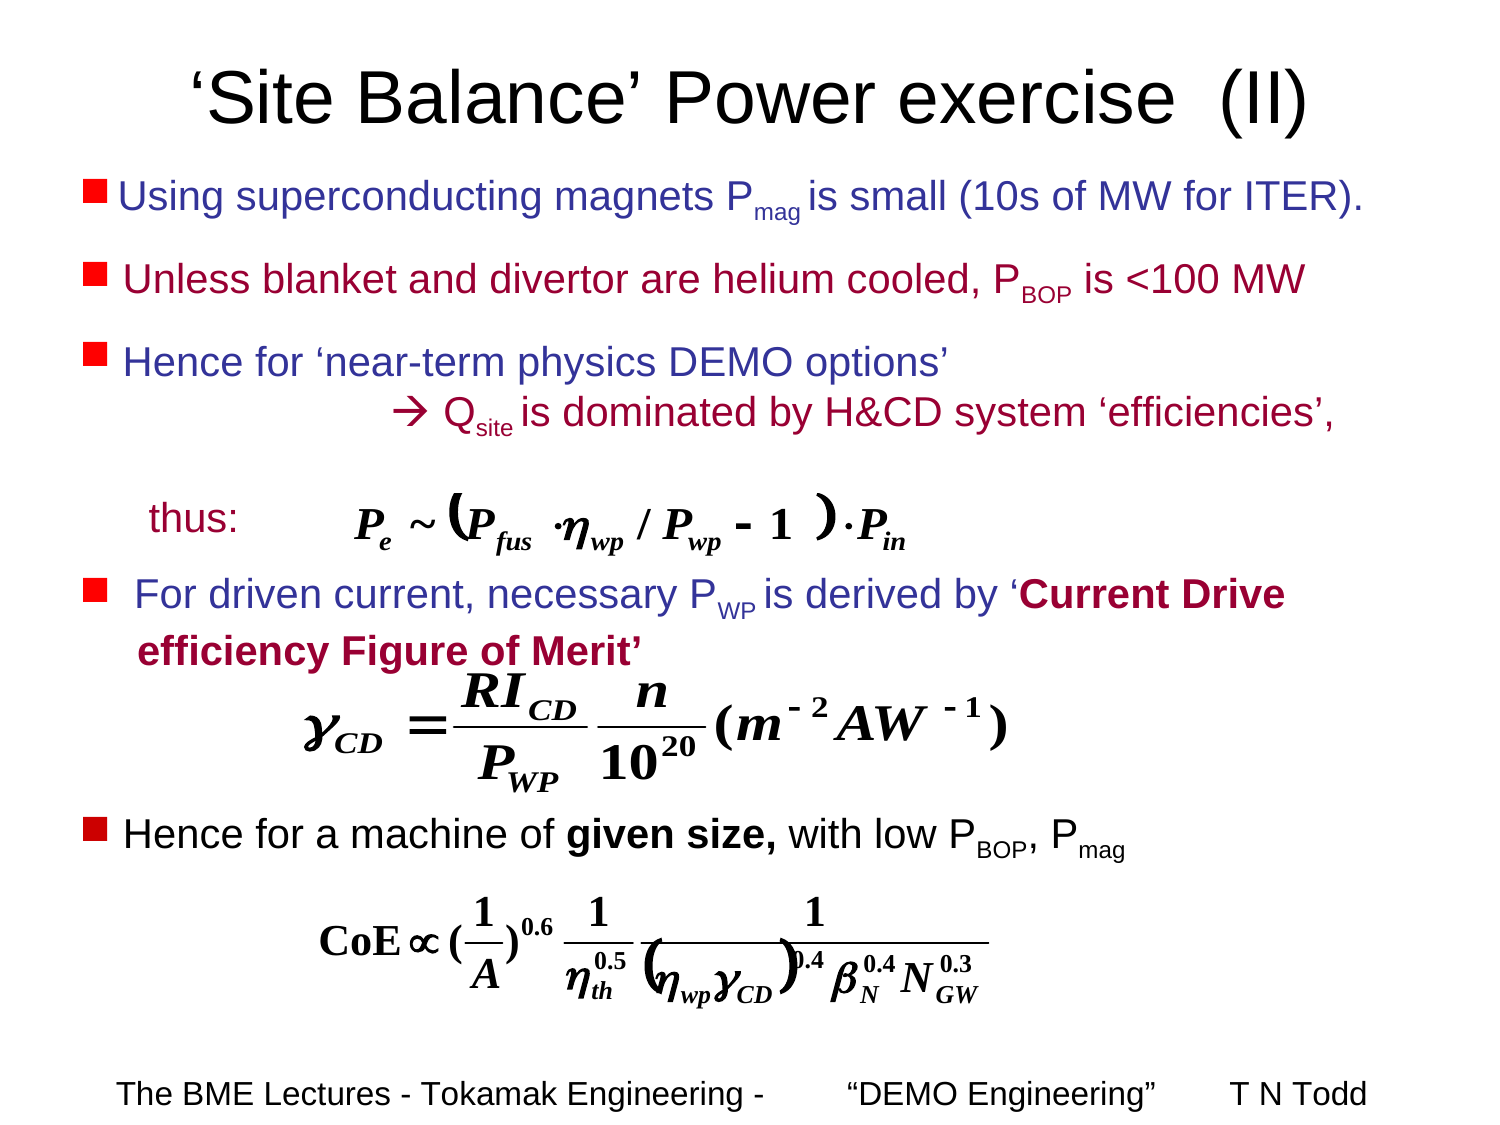

‘Site Balance’ Power exercise (II)
 Using superconducting magnets Pmag is small (10s of MW for ITER).
 Unless blanket and divertor are helium cooled, PBOP is <100 MW
 Hence for ‘near-term physics DEMO options’
  Qsite is dominated by H&CD system ‘efficiencies’,
 thus:
 For driven current, necessary PWP is derived by ‘Current Drive
 efficiency Figure of Merit’
 Hence for a machine of given size, with low PBOP, Pmag